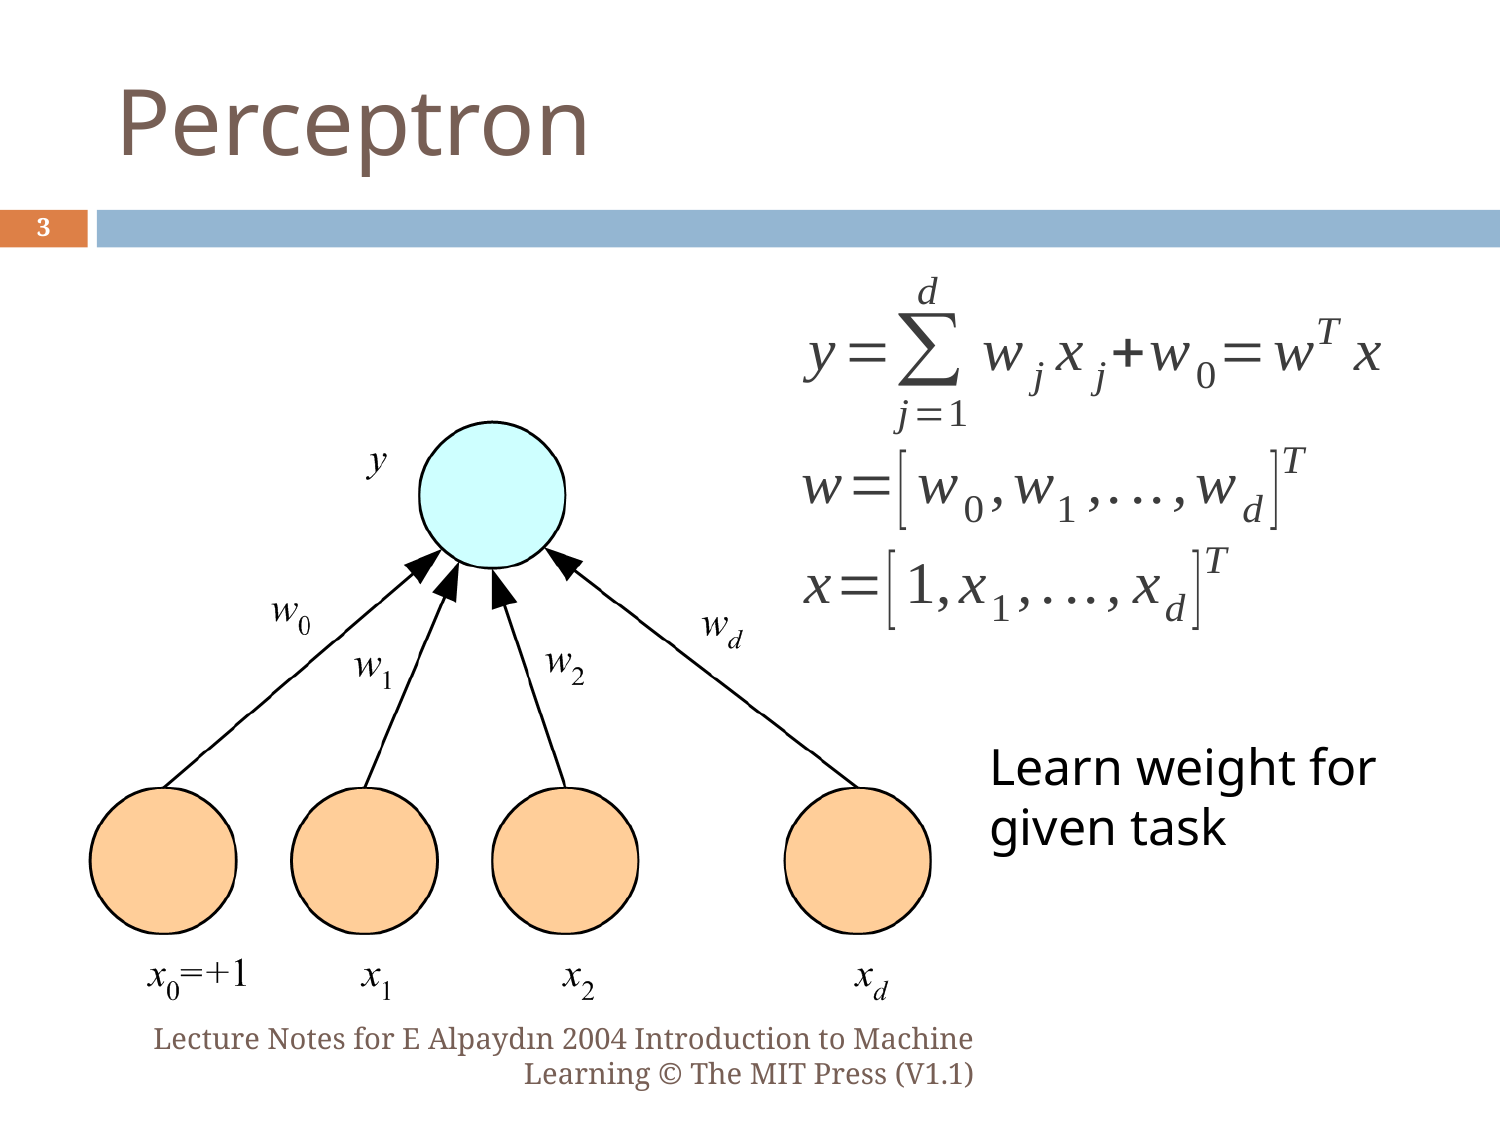

# Perceptron
Learn weight for given task
Lecture Notes for E Alpaydın 2004 Introduction to Machine Learning © The MIT Press (V1.1)